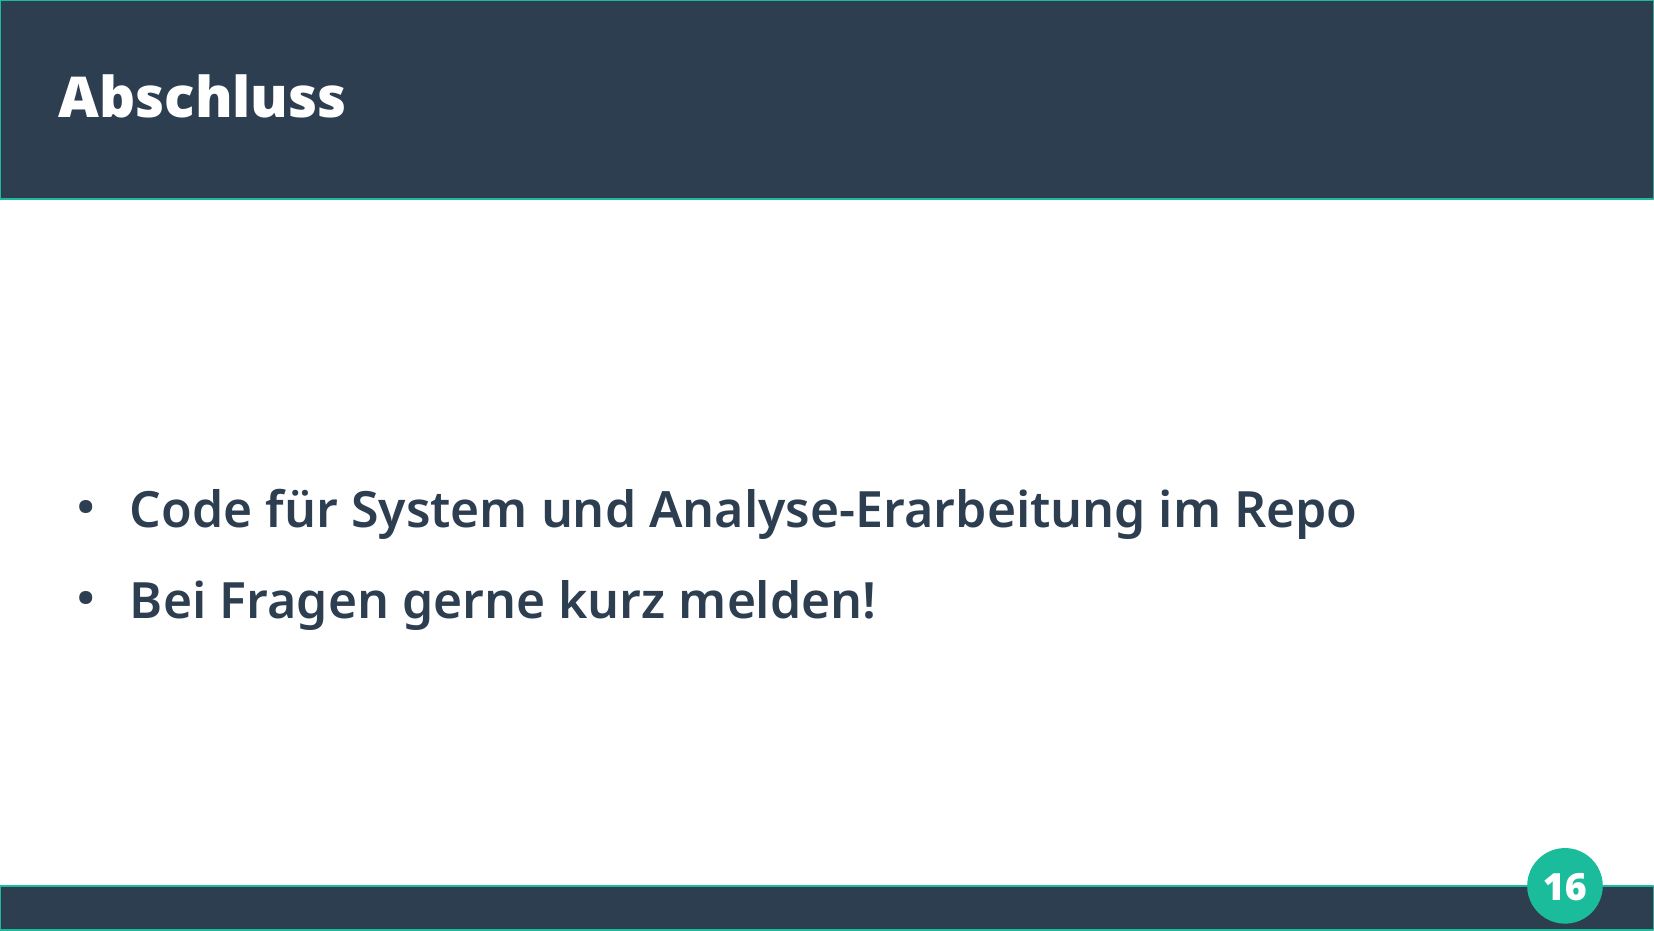

# Abschluss
Code für System und Analyse-Erarbeitung im Repo
Bei Fragen gerne kurz melden!
16